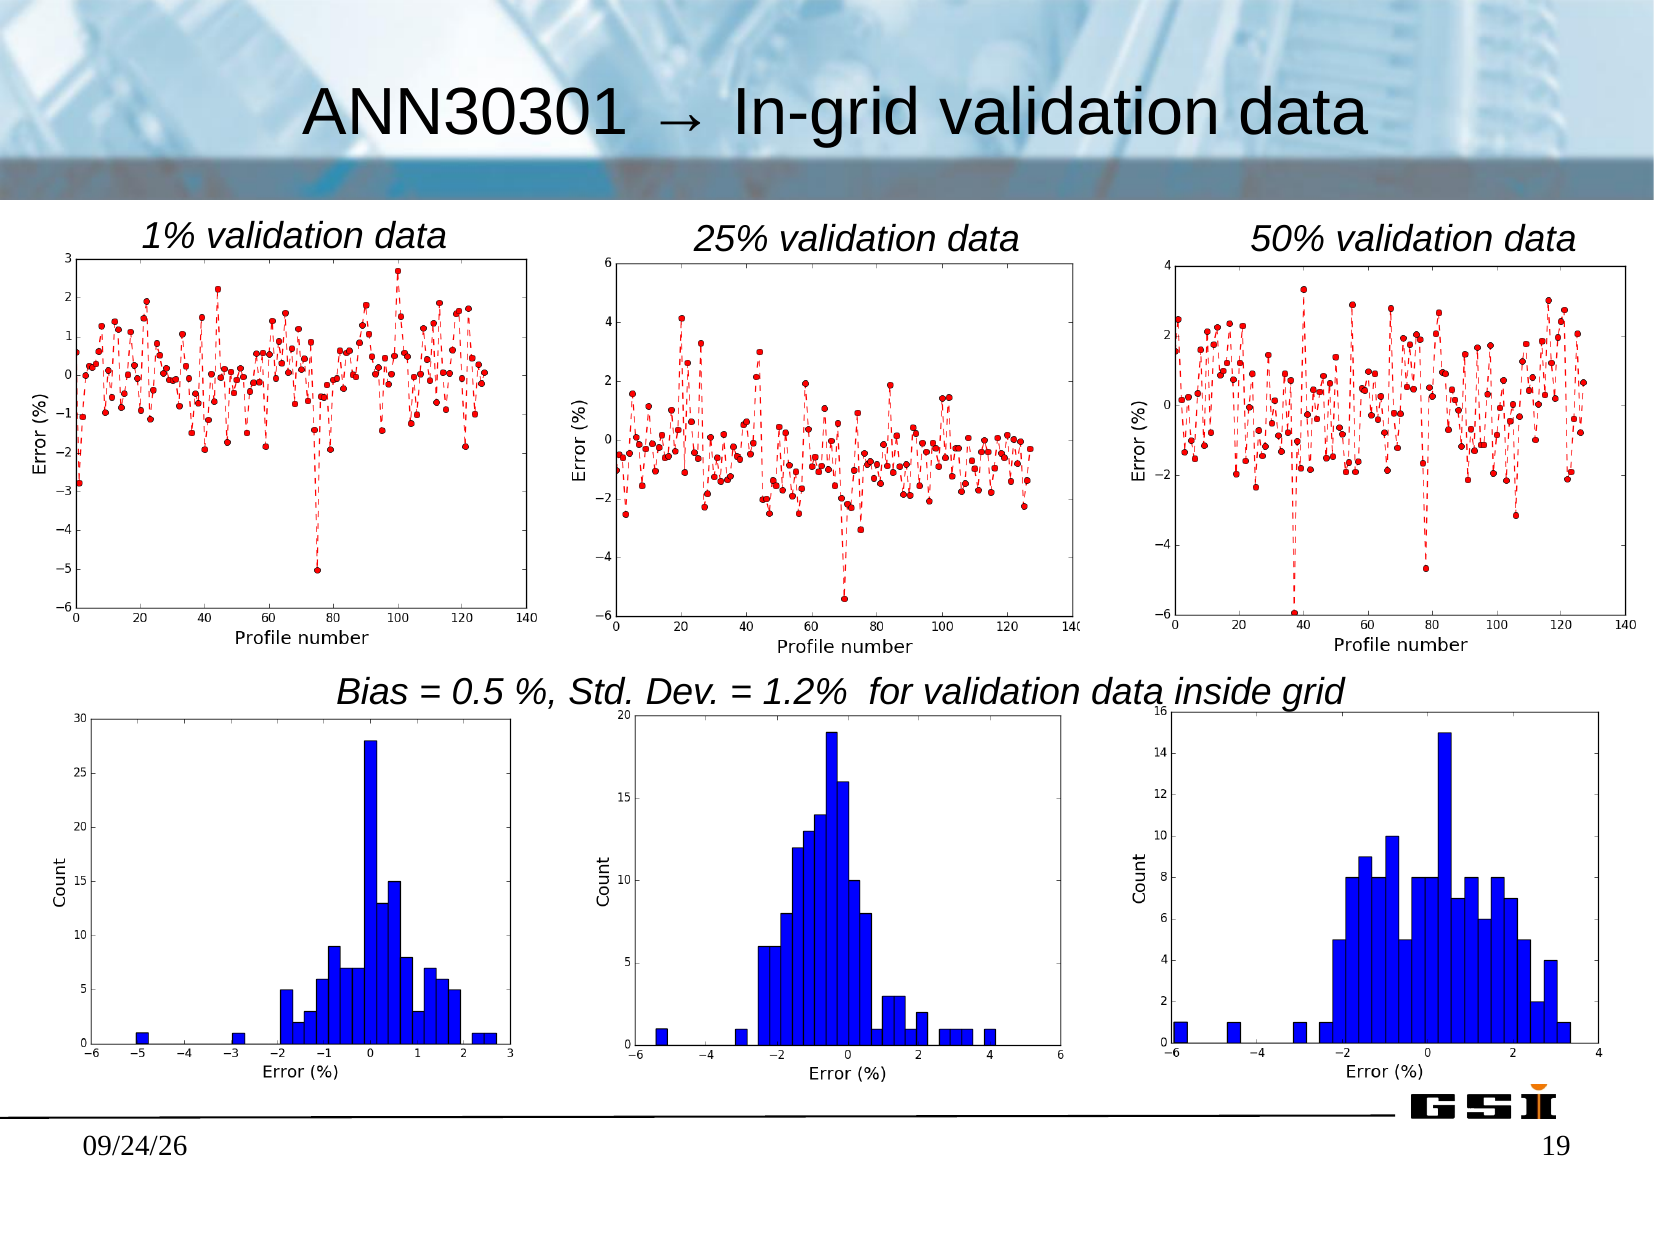

# ANN30301 → In-grid validation data
1% validation data
25% validation data
50% validation data
Bias = 0.5 %, Std. Dev. = 1.2% for validation data inside grid
19